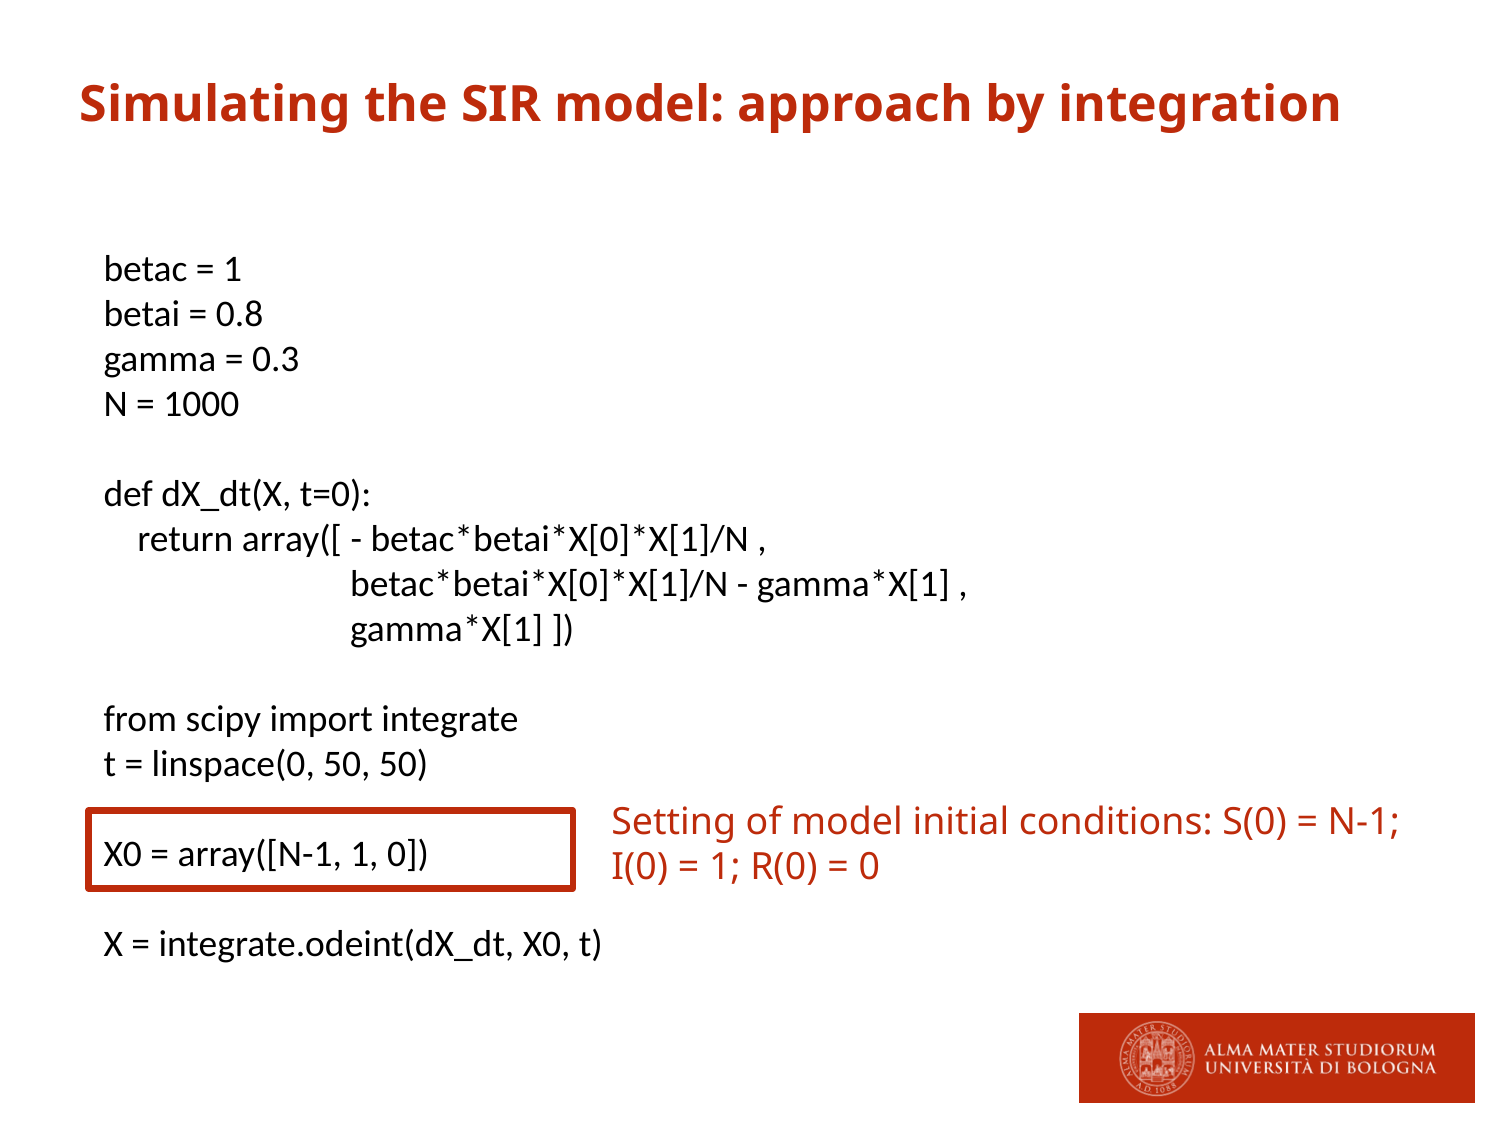

# Simulating the SIR model: approach by integration
betac = 1
betai = 0.8
gamma = 0.3
N = 1000
def dX_dt(X, t=0):
 return array([ - betac*betai*X[0]*X[1]/N ,
 betac*betai*X[0]*X[1]/N - gamma*X[1] ,
 gamma*X[1] ])
from scipy import integrate
t = linspace(0, 50, 50)
X0 = array([N-1, 1, 0])
X = integrate.odeint(dX_dt, X0, t)
Setting of model initial conditions: S(0) = N-1; I(0) = 1; R(0) = 0